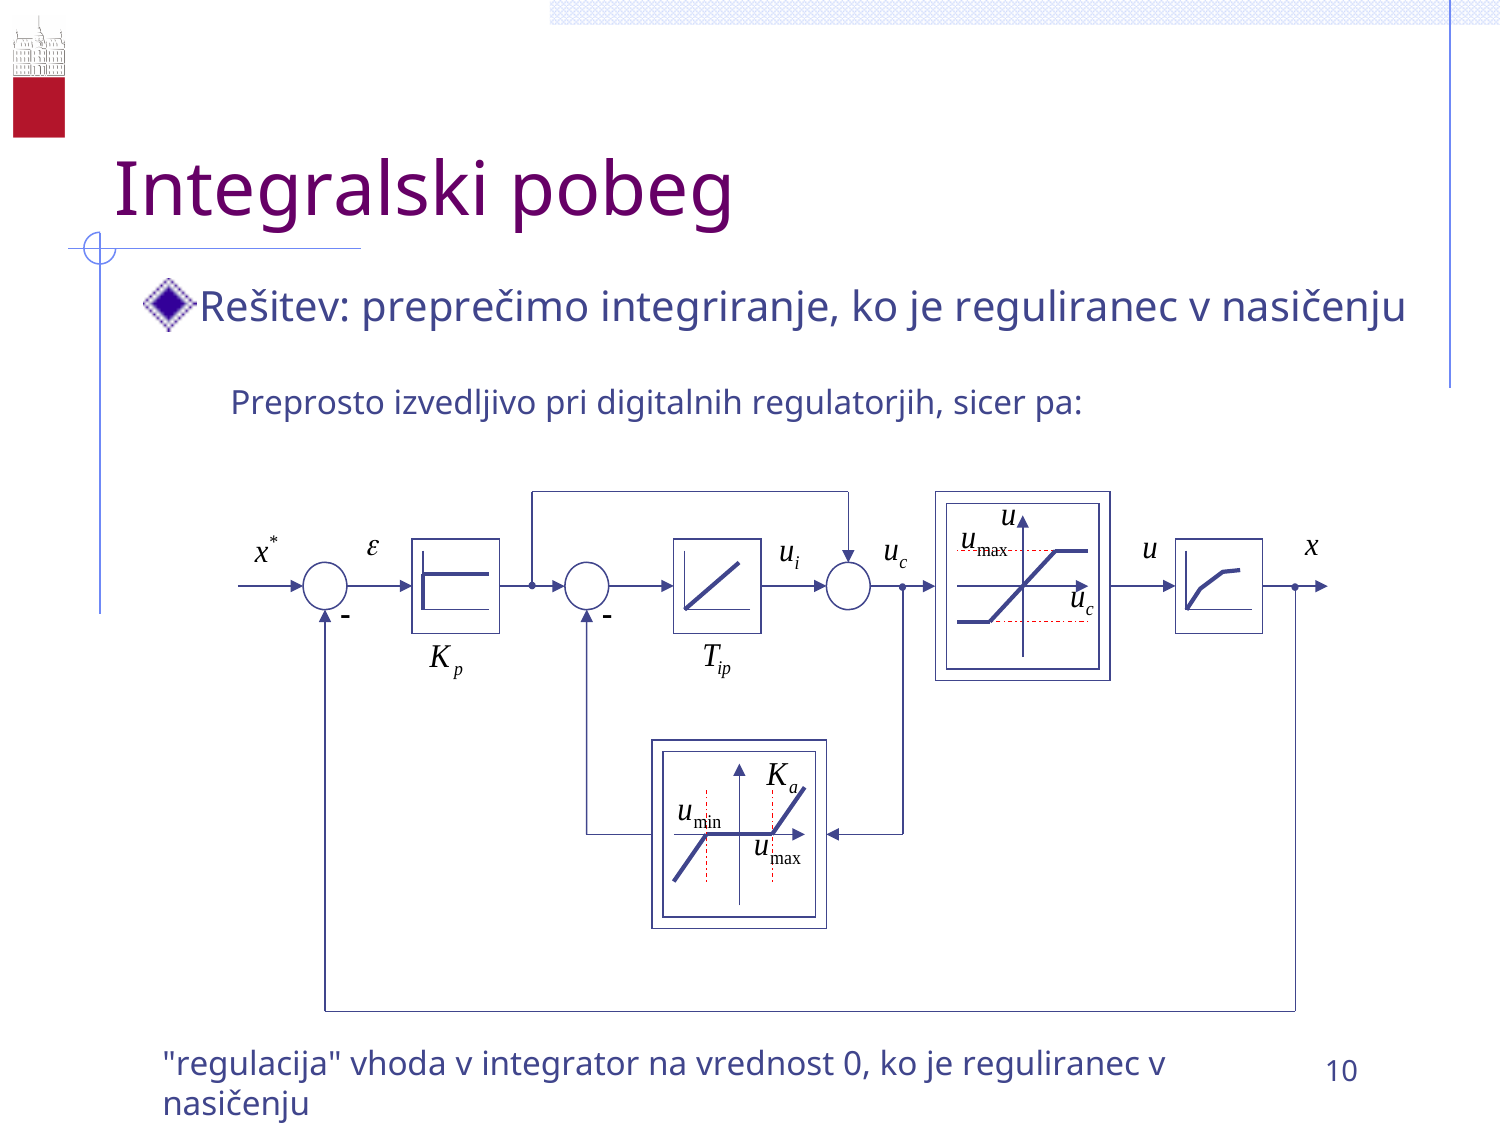

Integralski pobeg
# Rešitev: preprečimo integriranje, ko je reguliranec v nasičenju
Preprosto izvedljivo pri digitalnih regulatorjih, sicer pa:
"regulacija" vhoda v integrator na vrednost 0, ko je reguliranec v nasičenju